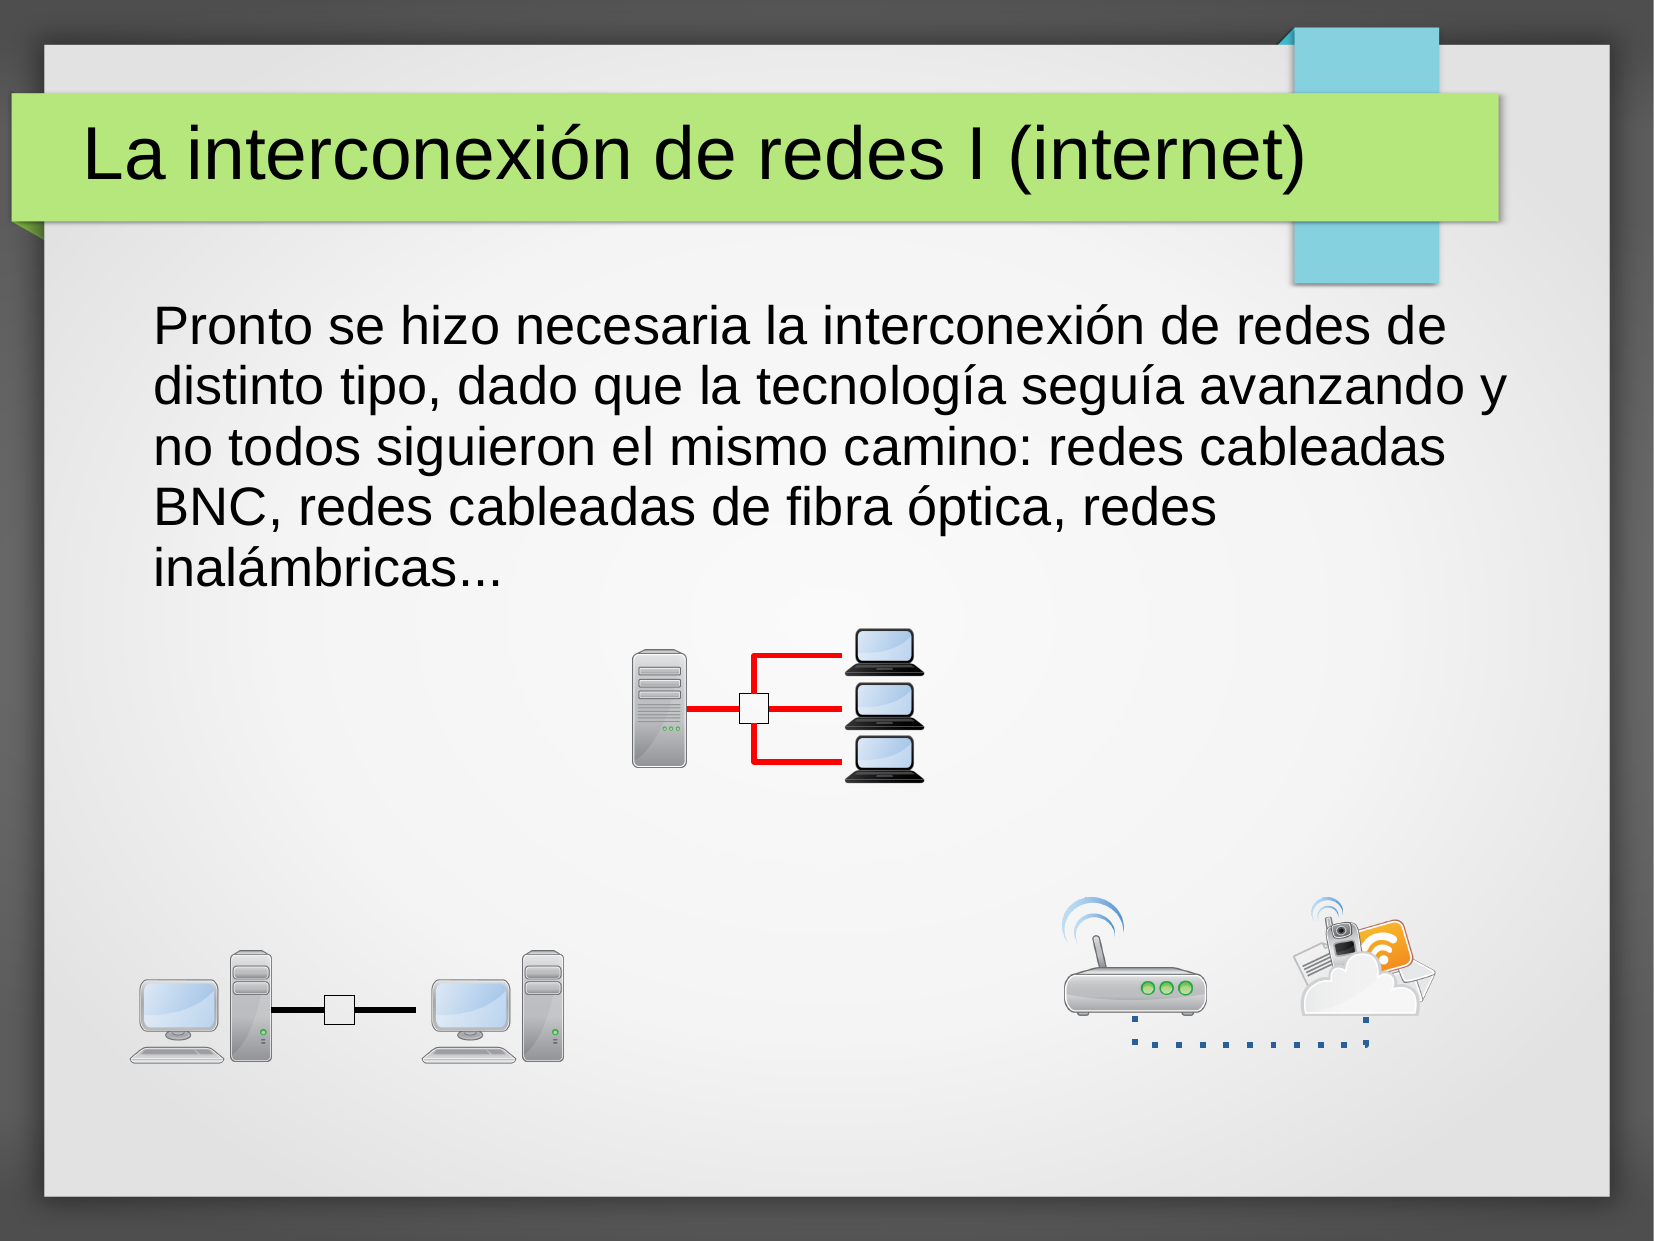

# La interconexión de redes I (internet)
Pronto se hizo necesaria la interconexión de redes de distinto tipo, dado que la tecnología seguía avanzando y no todos siguieron el mismo camino: redes cableadas BNC, redes cableadas de fibra óptica, redes inalámbricas...